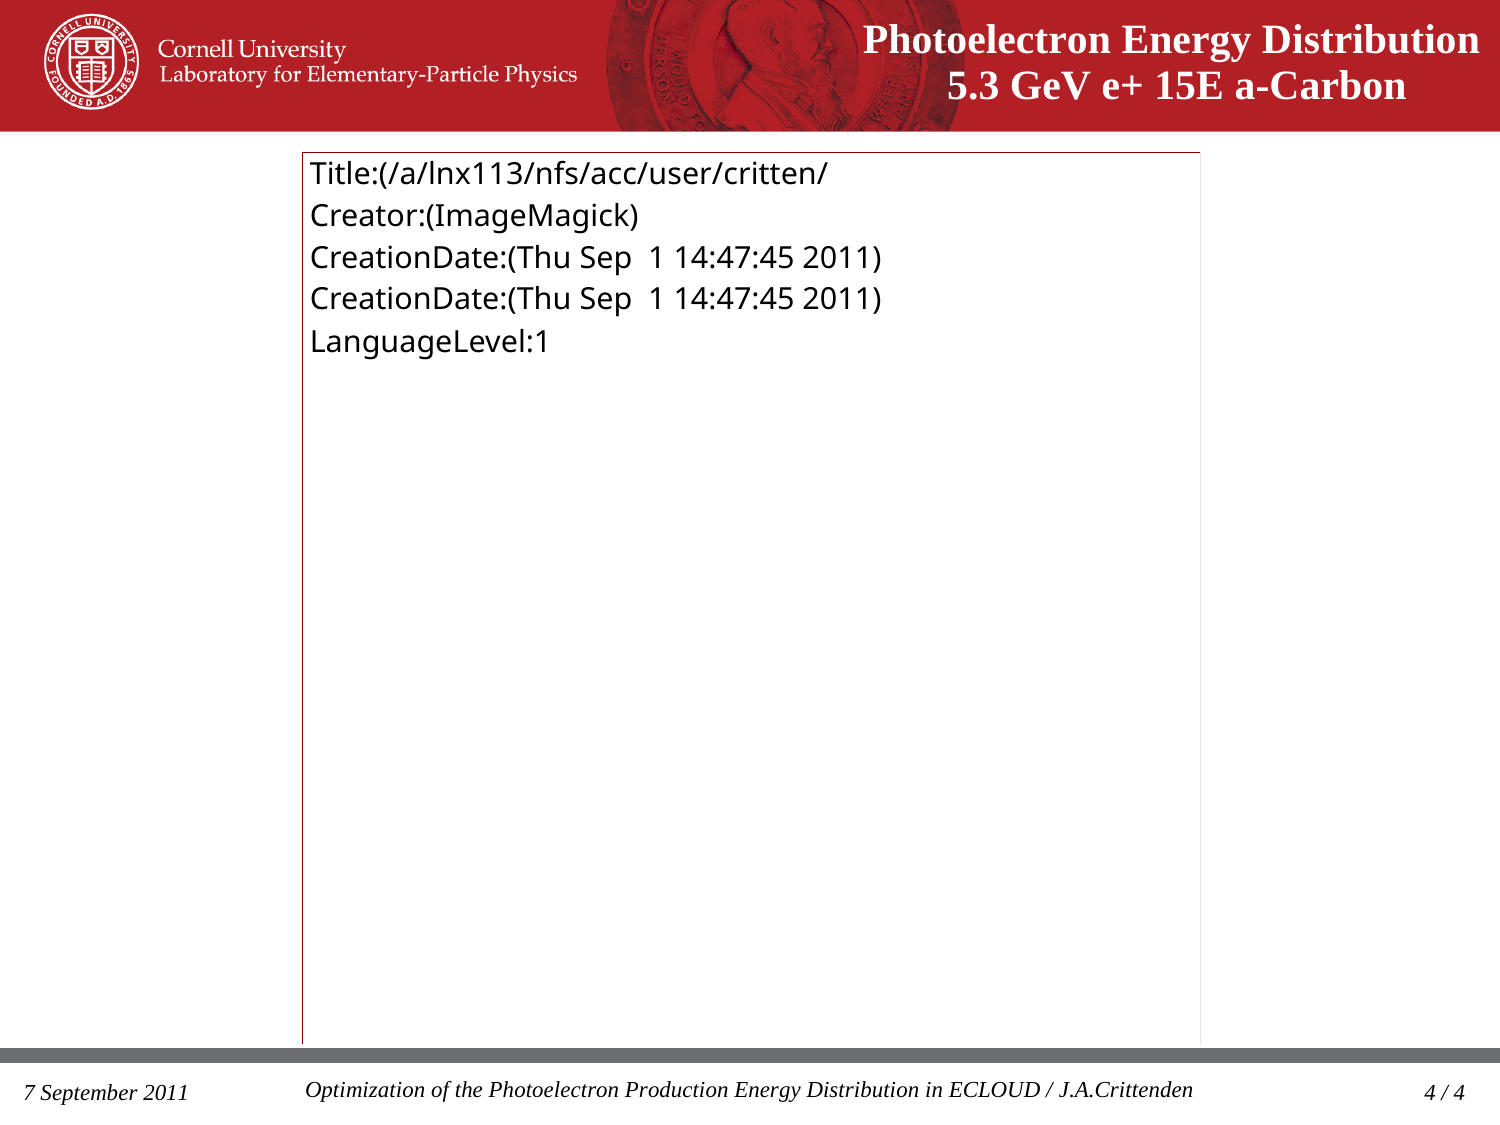

# Photoelectron Energy Distribution 5.3 GeV e+ 15E a-Carbon